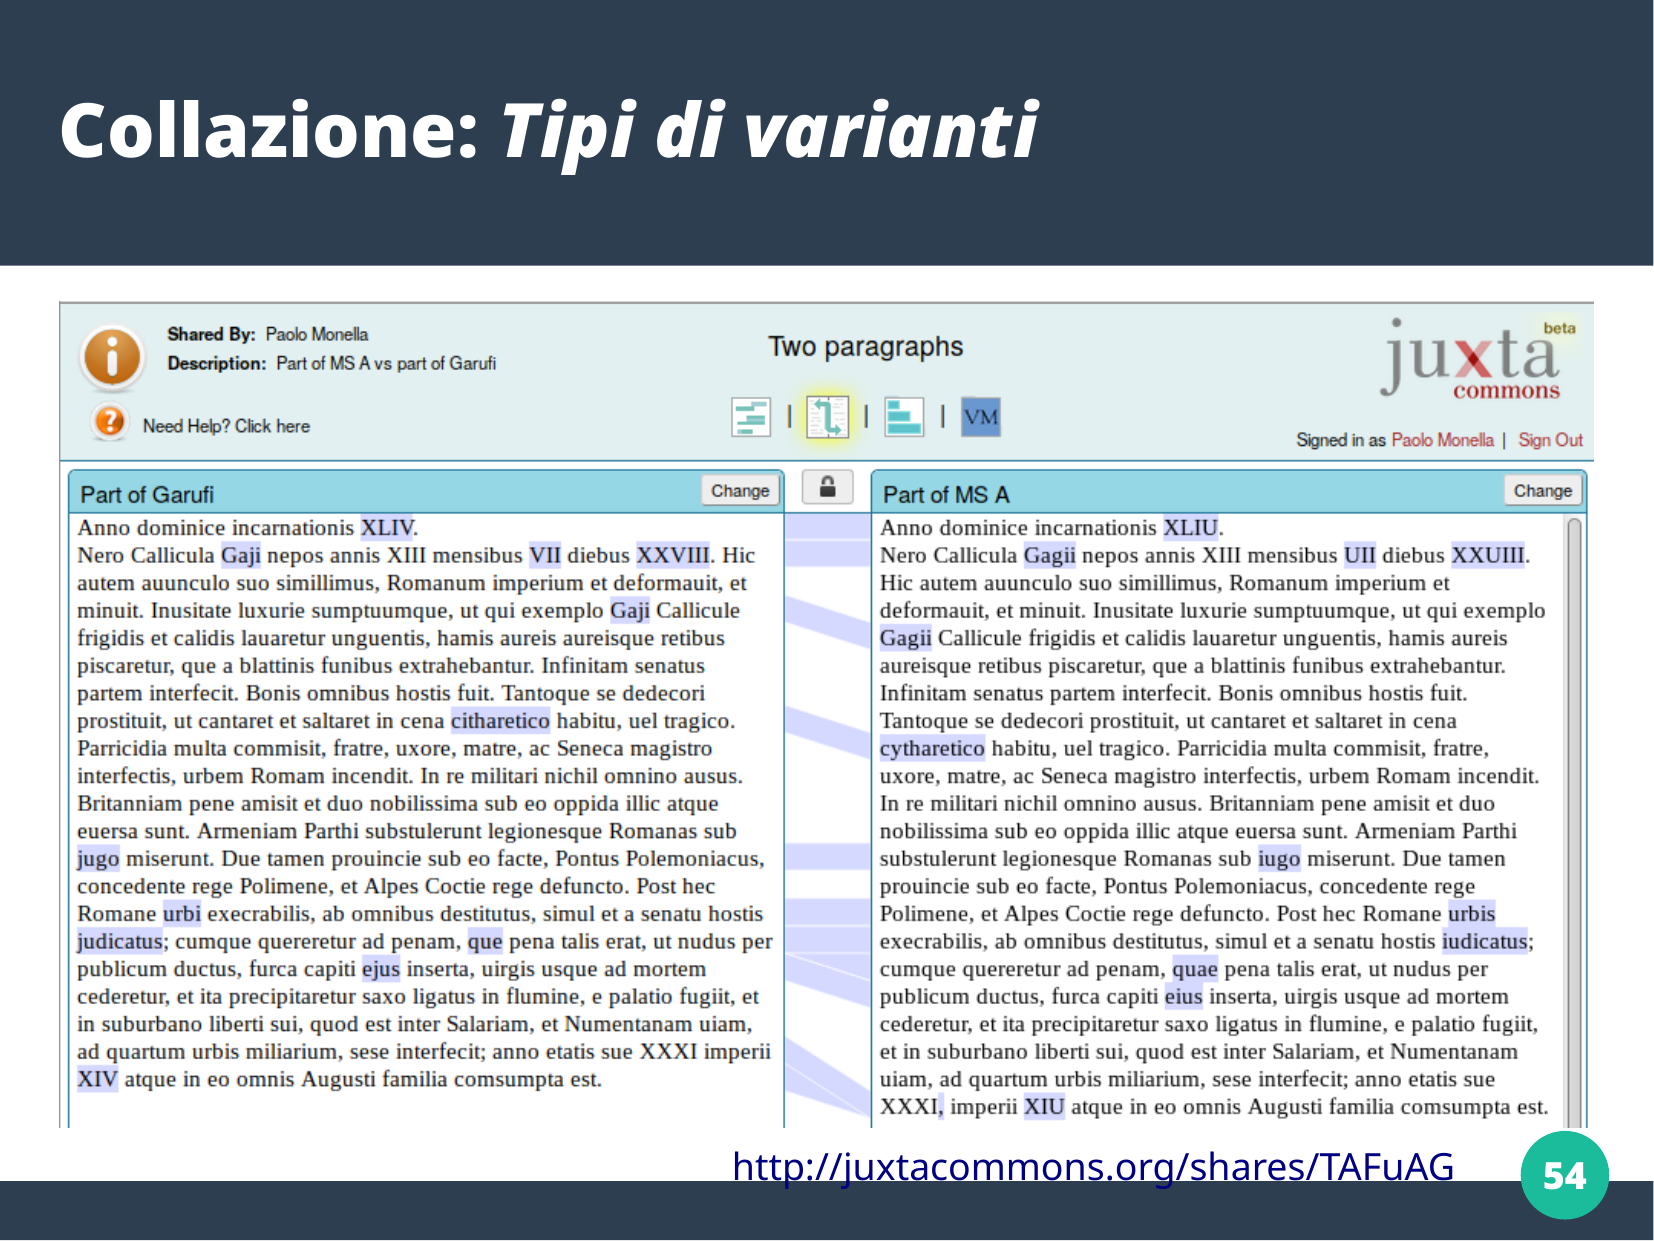

# Collazione: Tipi di varianti
54
http://juxtacommons.org/shares/TAFuAG